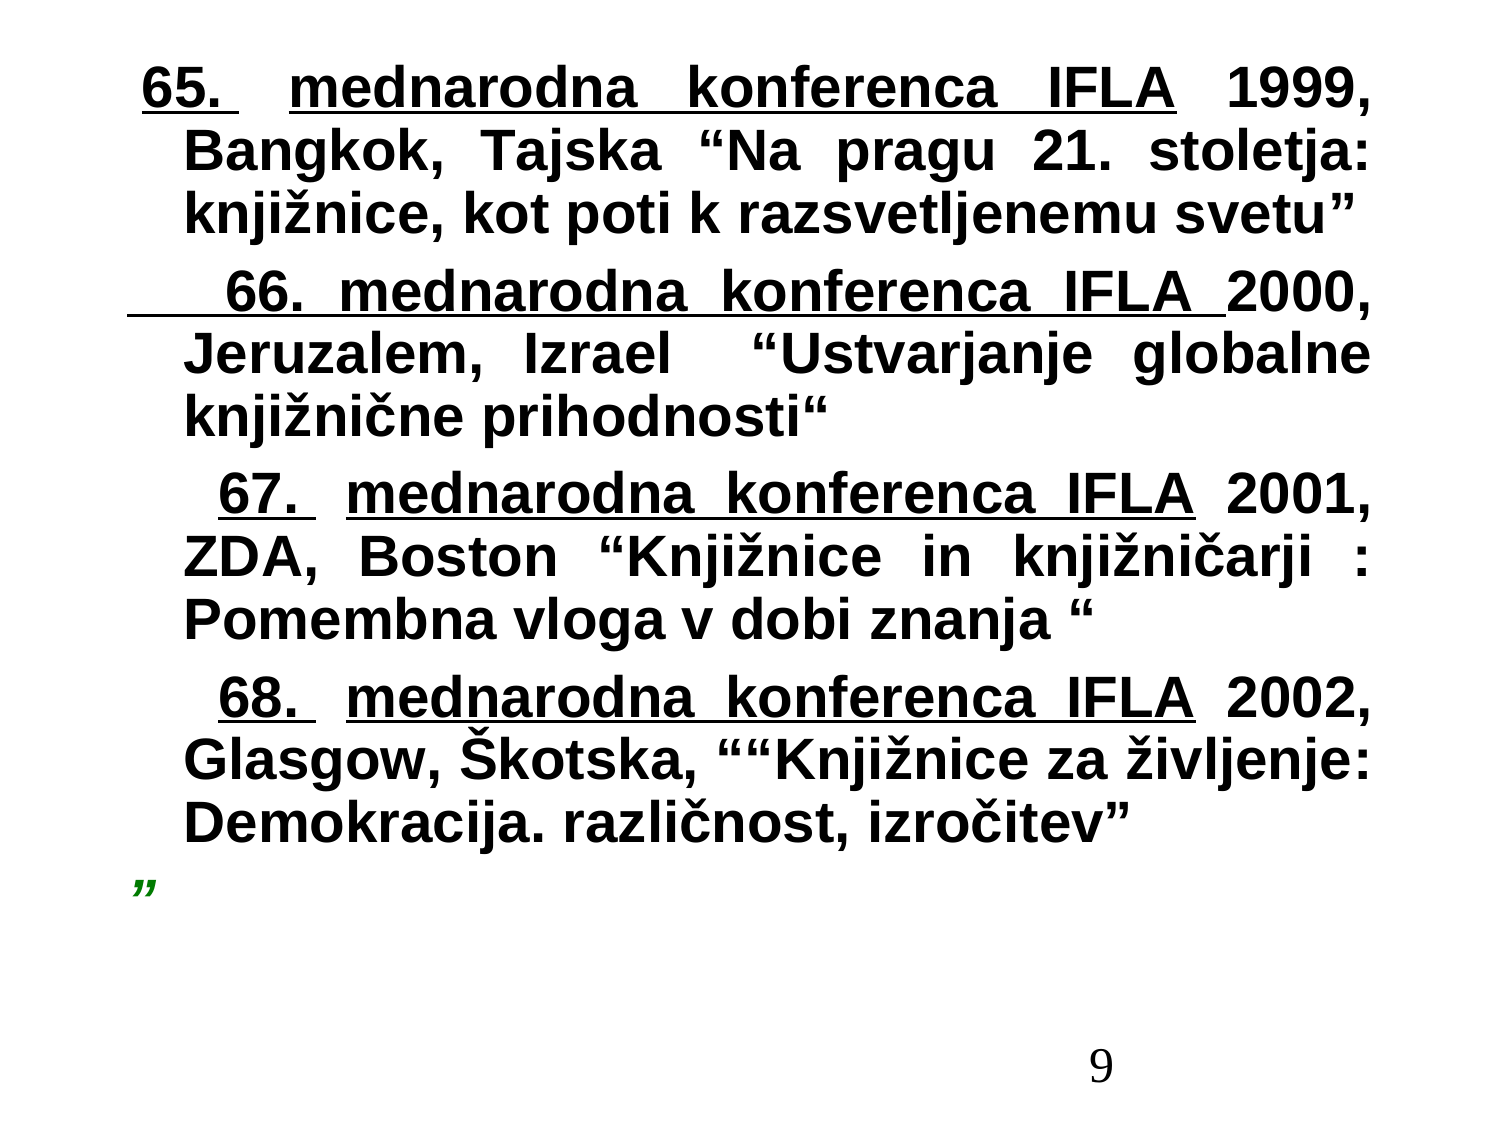

# 65.  mednarodna konferenca IFLA 1999, Bangkok, Tajska “Na pragu 21. stoletja: knjižnice, kot poti k razsvetljenemu svetu”
 66. mednarodna konferenca IFLA 2000, Jeruzalem, Izrael “Ustvarjanje globalne knjižnične prihodnosti“
 67.  mednarodna konferenca IFLA 2001, ZDA, Boston “Knjižnice in knjižničarji : Pomembna vloga v dobi znanja “
 68.  mednarodna konferenca IFLA 2002, Glasgow, Škotska, ““Knjižnice za življenje: Demokracija. različnost, izročitev”
”
9